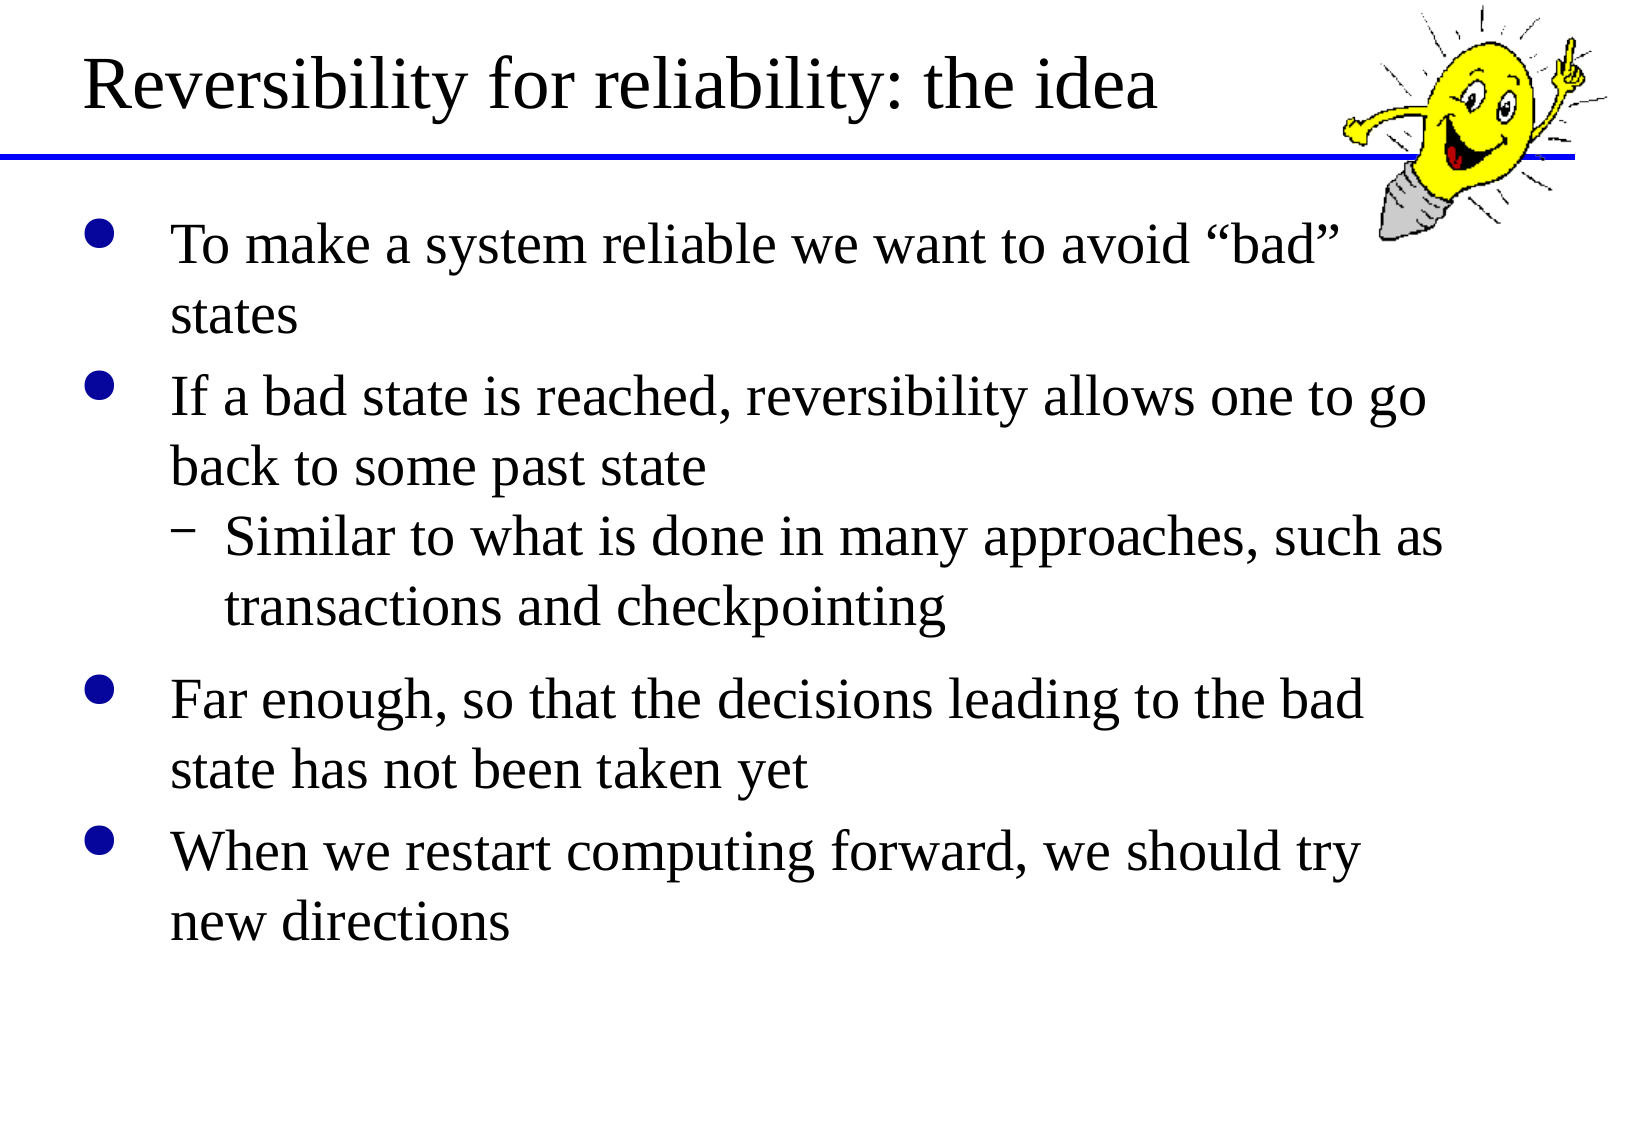

# Reversibility for reliability: the idea
To make a system reliable we want to avoid “bad” states
If a bad state is reached, reversibility allows one to go back to some past state
Similar to what is done in many approaches, such as transactions and checkpointing
Far enough, so that the decisions leading to the bad state has not been taken yet
When we restart computing forward, we should try new directions